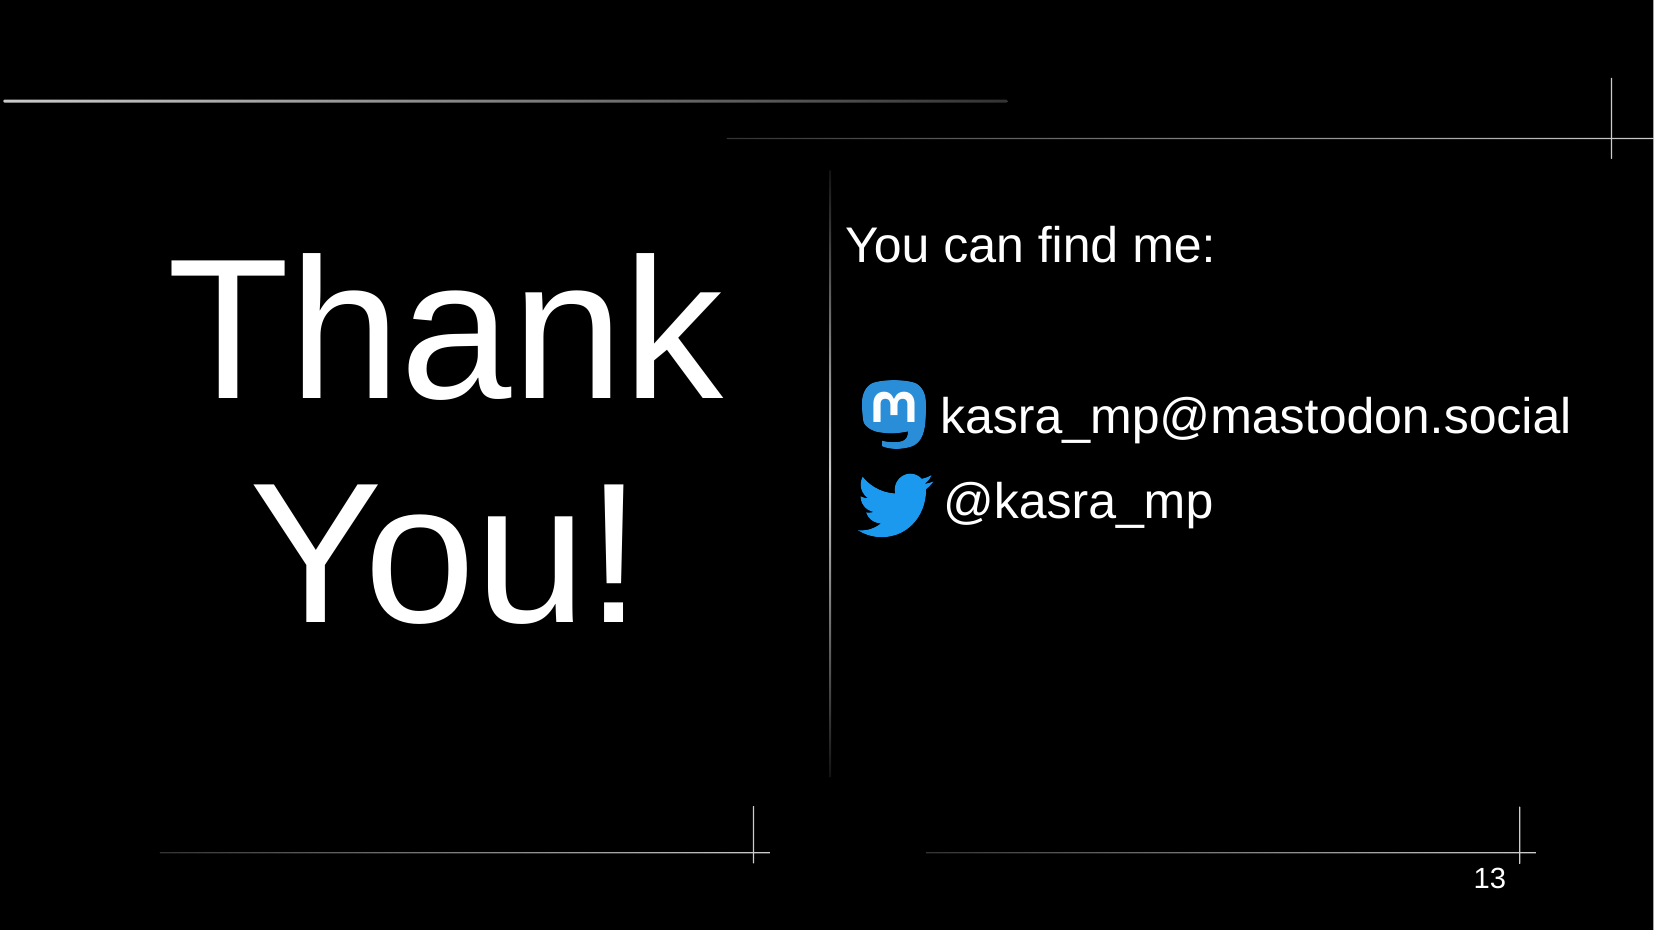

#
Thank You!
You can find me:
 kasra_mp@mastodon.social
 @kasra_mp
13